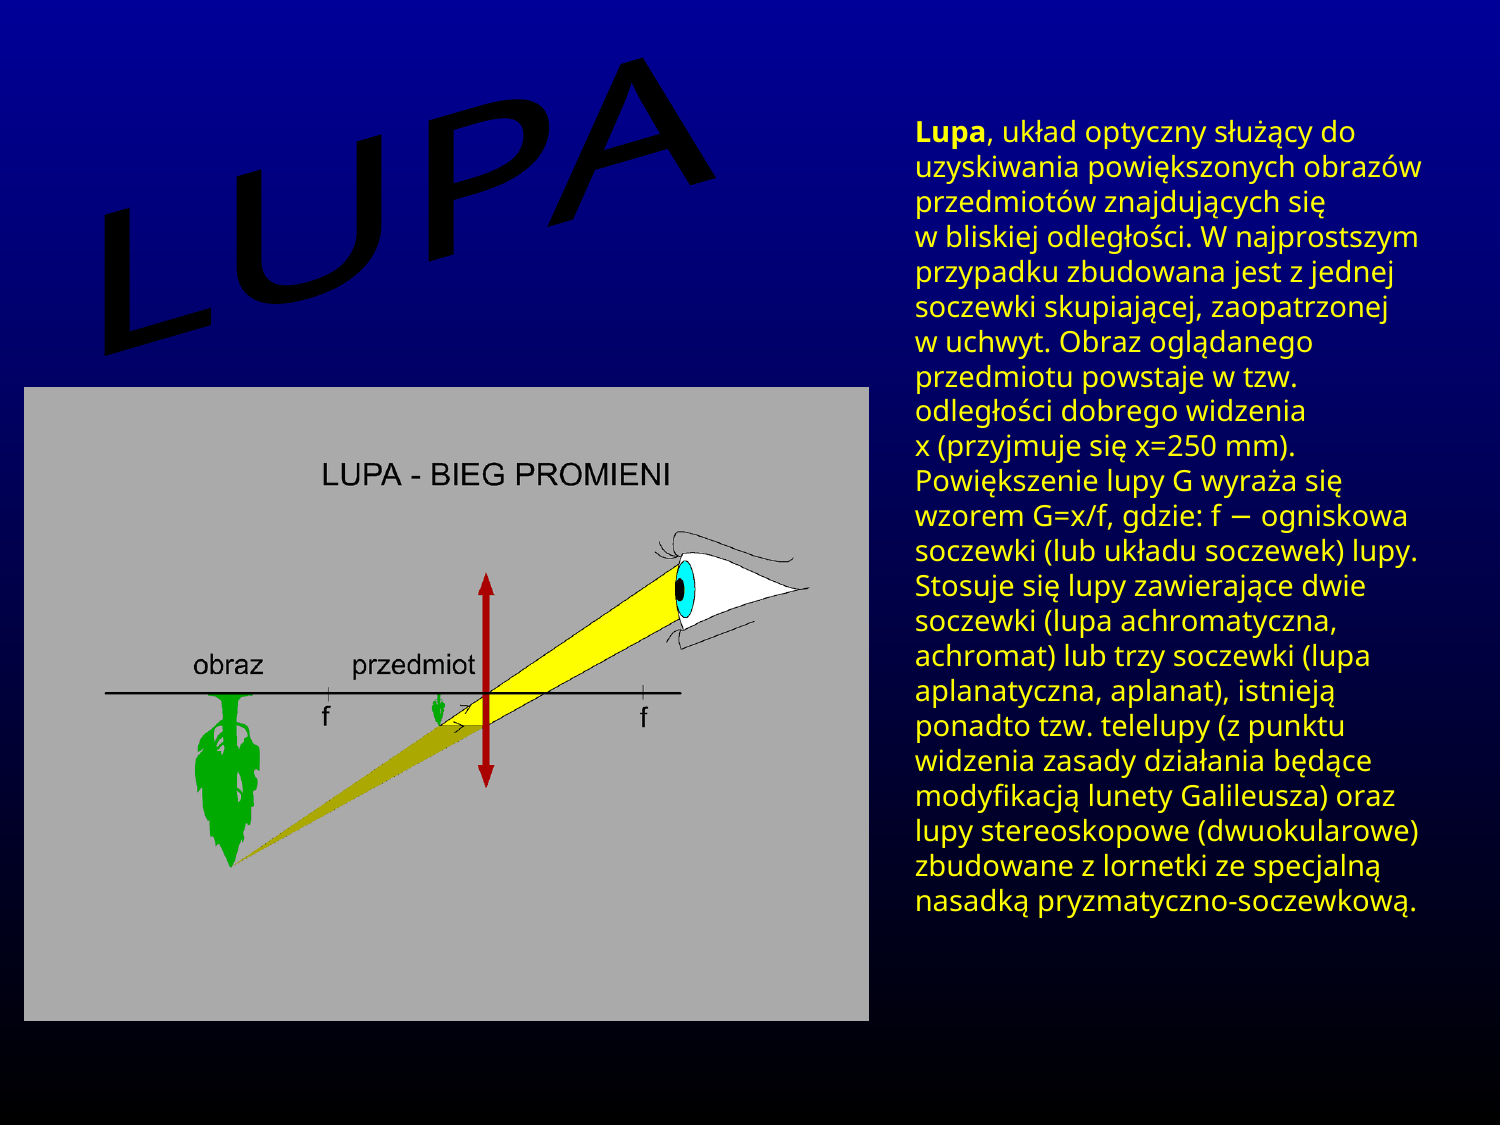

LUPA
Lupa, układ optyczny służący do uzyskiwania powiększonych obrazów przedmiotów znajdujących się w bliskiej odległości. W najprostszym przypadku zbudowana jest z jednej soczewki skupiającej, zaopatrzonej w uchwyt. Obraz oglądanego przedmiotu powstaje w tzw. odległości dobrego widzenia x (przyjmuje się x=250 mm).
Powiększenie lupy G wyraża się wzorem G=x/f, gdzie: f − ogniskowa soczewki (lub układu soczewek) lupy.
Stosuje się lupy zawierające dwie soczewki (lupa achromatyczna, achromat) lub trzy soczewki (lupa aplanatyczna, aplanat), istnieją ponadto tzw. telelupy (z punktu widzenia zasady działania będące modyfikacją lunety Galileusza) oraz lupy stereoskopowe (dwuokularowe) zbudowane z lornetki ze specjalną nasadką pryzmatyczno-soczewkową.